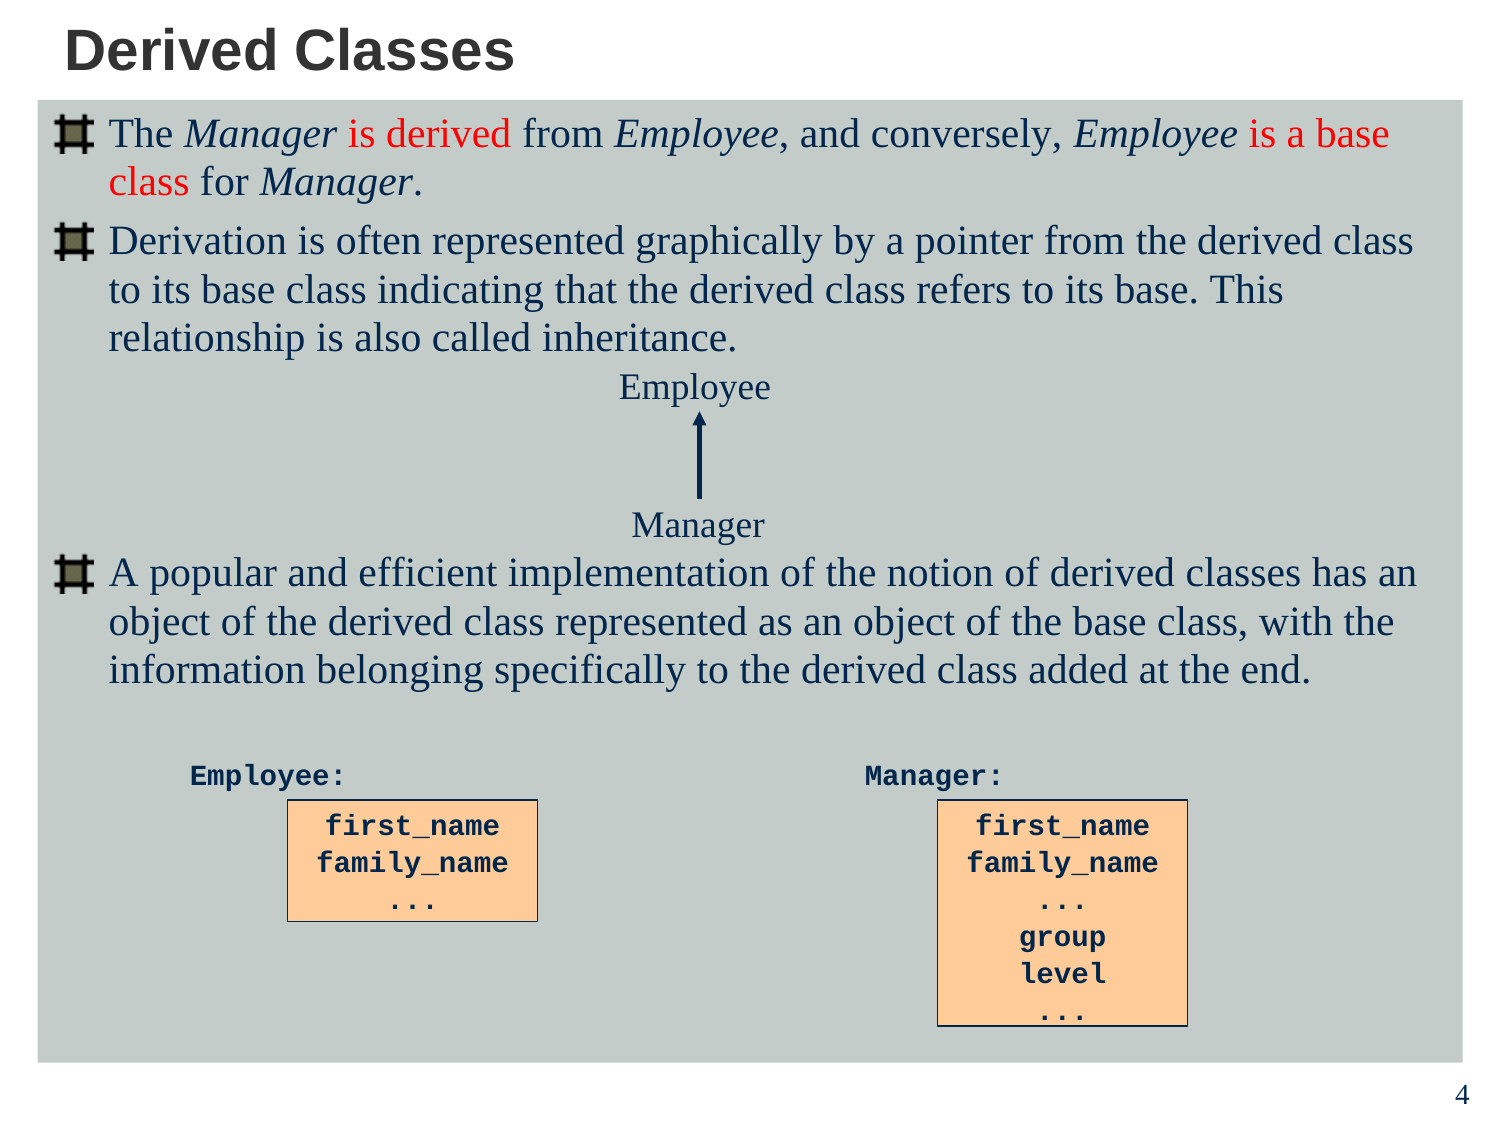

# Derived Classes
The Manager is derived from Employee, and conversely, Employee is a base class for Manager.
Derivation is often represented graphically by a pointer from the derived class to its base class indicating that the derived class refers to its base. This relationship is also called inheritance.
A popular and efficient implementation of the notion of derived classes has an object of the derived class represented as an object of the base class, with the information belonging specifically to the derived class added at the end.
Employee
Manager
Employee:
Manager:
first_name
family_name
...
first_name
family_name
...
group
level
...